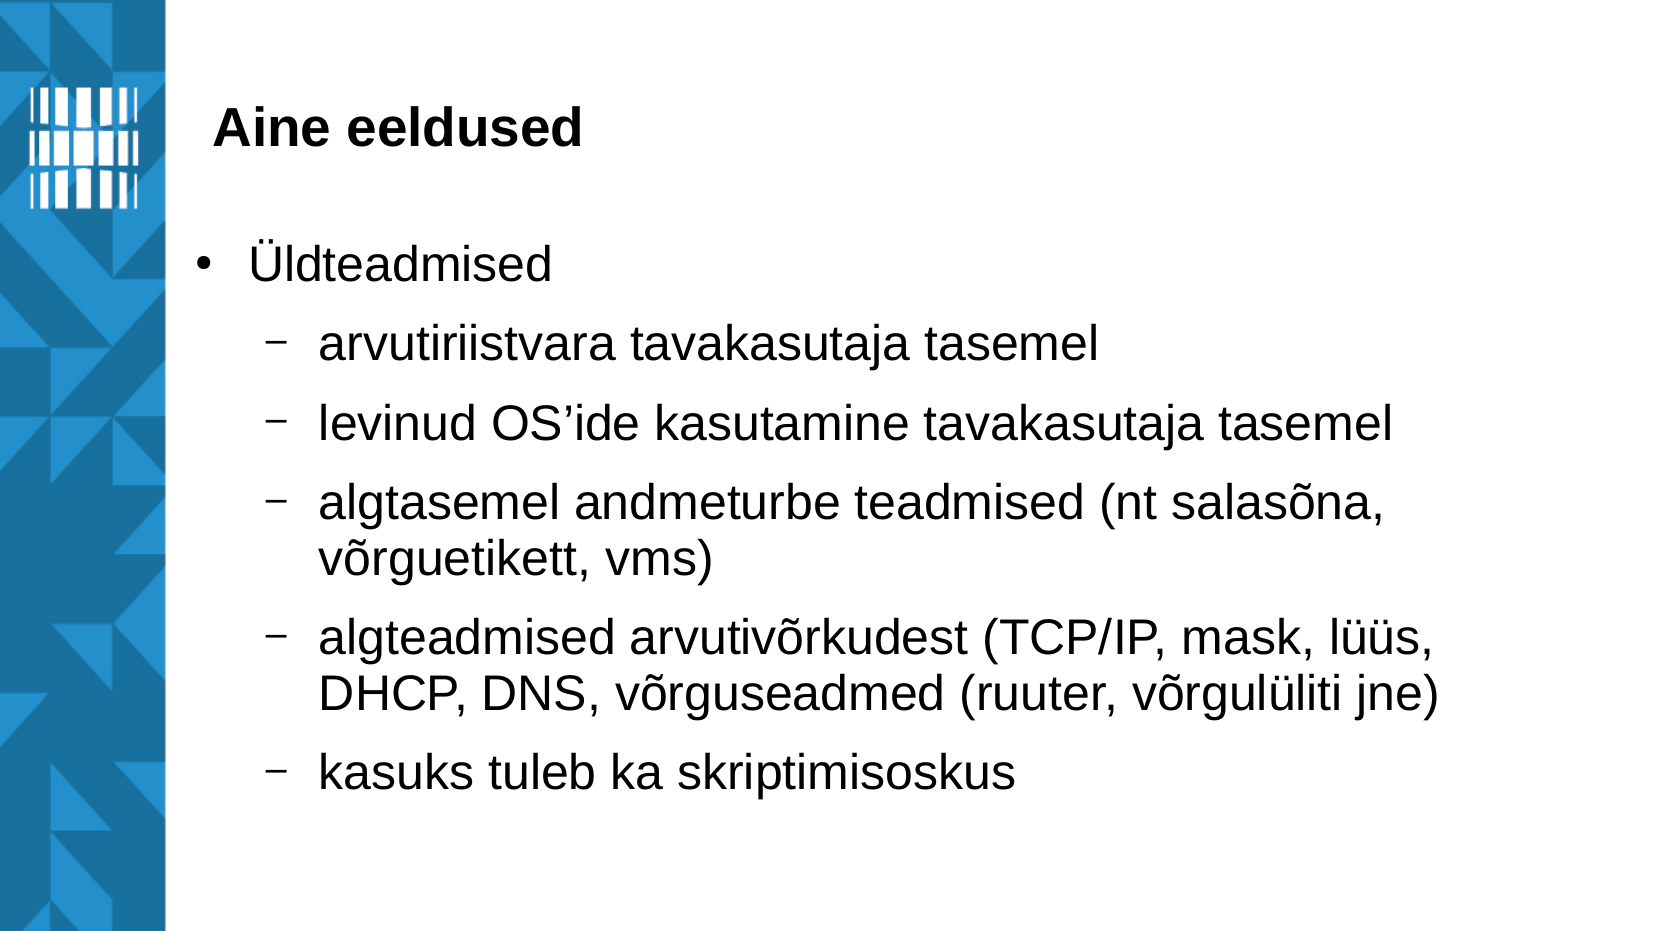

# Aine eeldused
Üldteadmised
arvutiriistvara tavakasutaja tasemel
levinud OS’ide kasutamine tavakasutaja tasemel
algtasemel andmeturbe teadmised (nt salasõna, võrguetikett, vms)
algteadmised arvutivõrkudest (TCP/IP, mask, lüüs, DHCP, DNS, võrguseadmed (ruuter, võrgulüliti jne)
kasuks tuleb ka skriptimisoskus
12